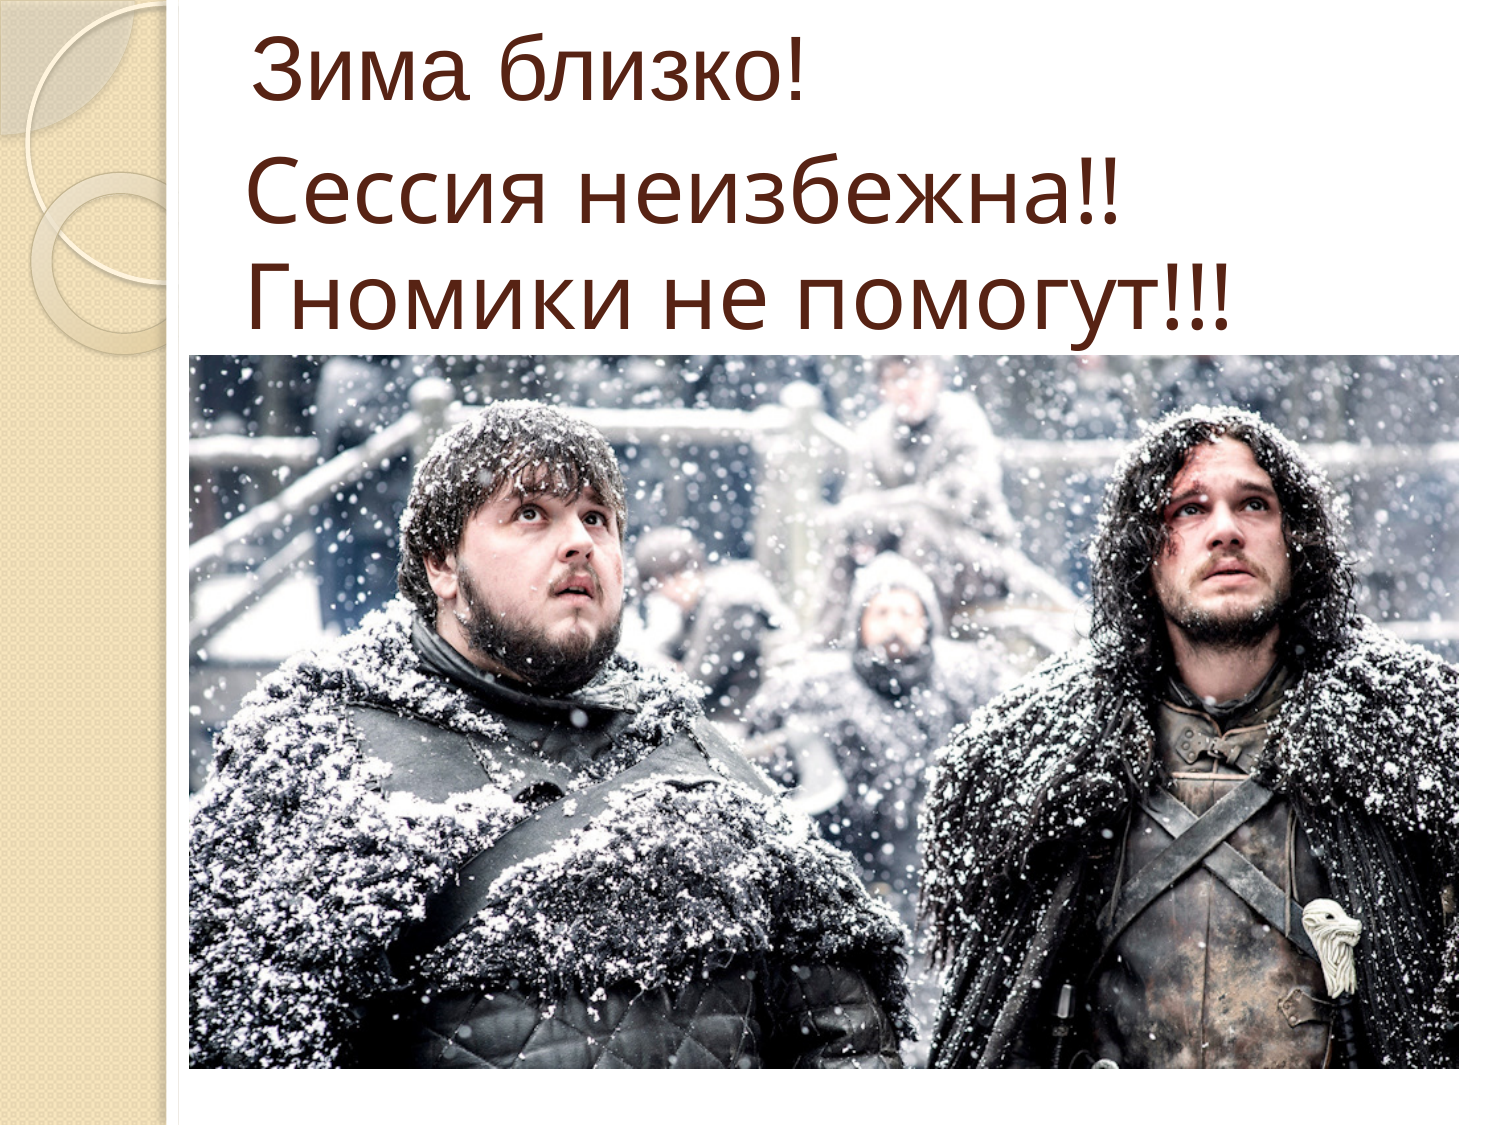

# Зима близко!
Сессия неизбежна!!
Гномики не помогут!!!